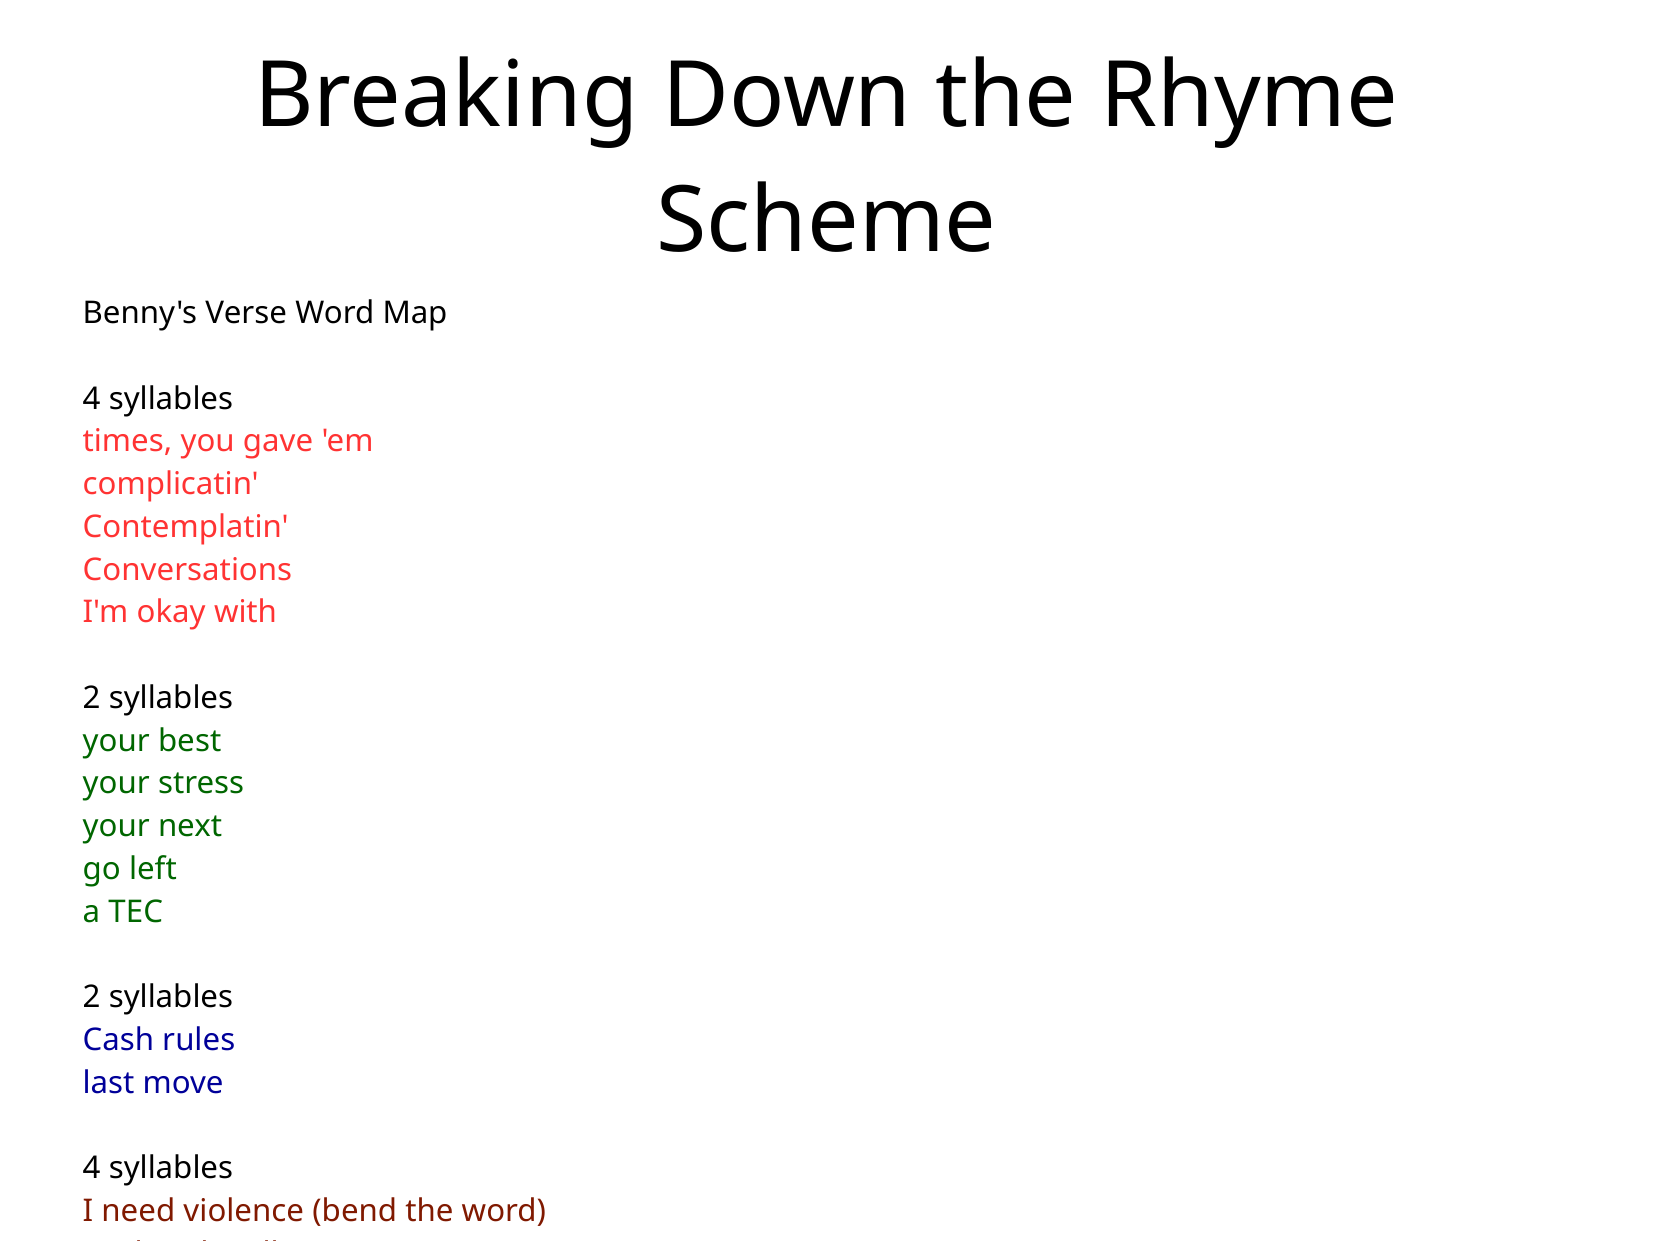

# Breaking Down the Rhyme Scheme
Benny's Verse Word Map
4 syllables
times, you gave 'em
complicatin'
Contemplatin'
Conversations
I'm okay with
2 syllables
your best
your stress
your next
go left
a TEC
2 syllables
Cash rules
last move
4 syllables
I need violence (bend the word)
Rasheed Wallace